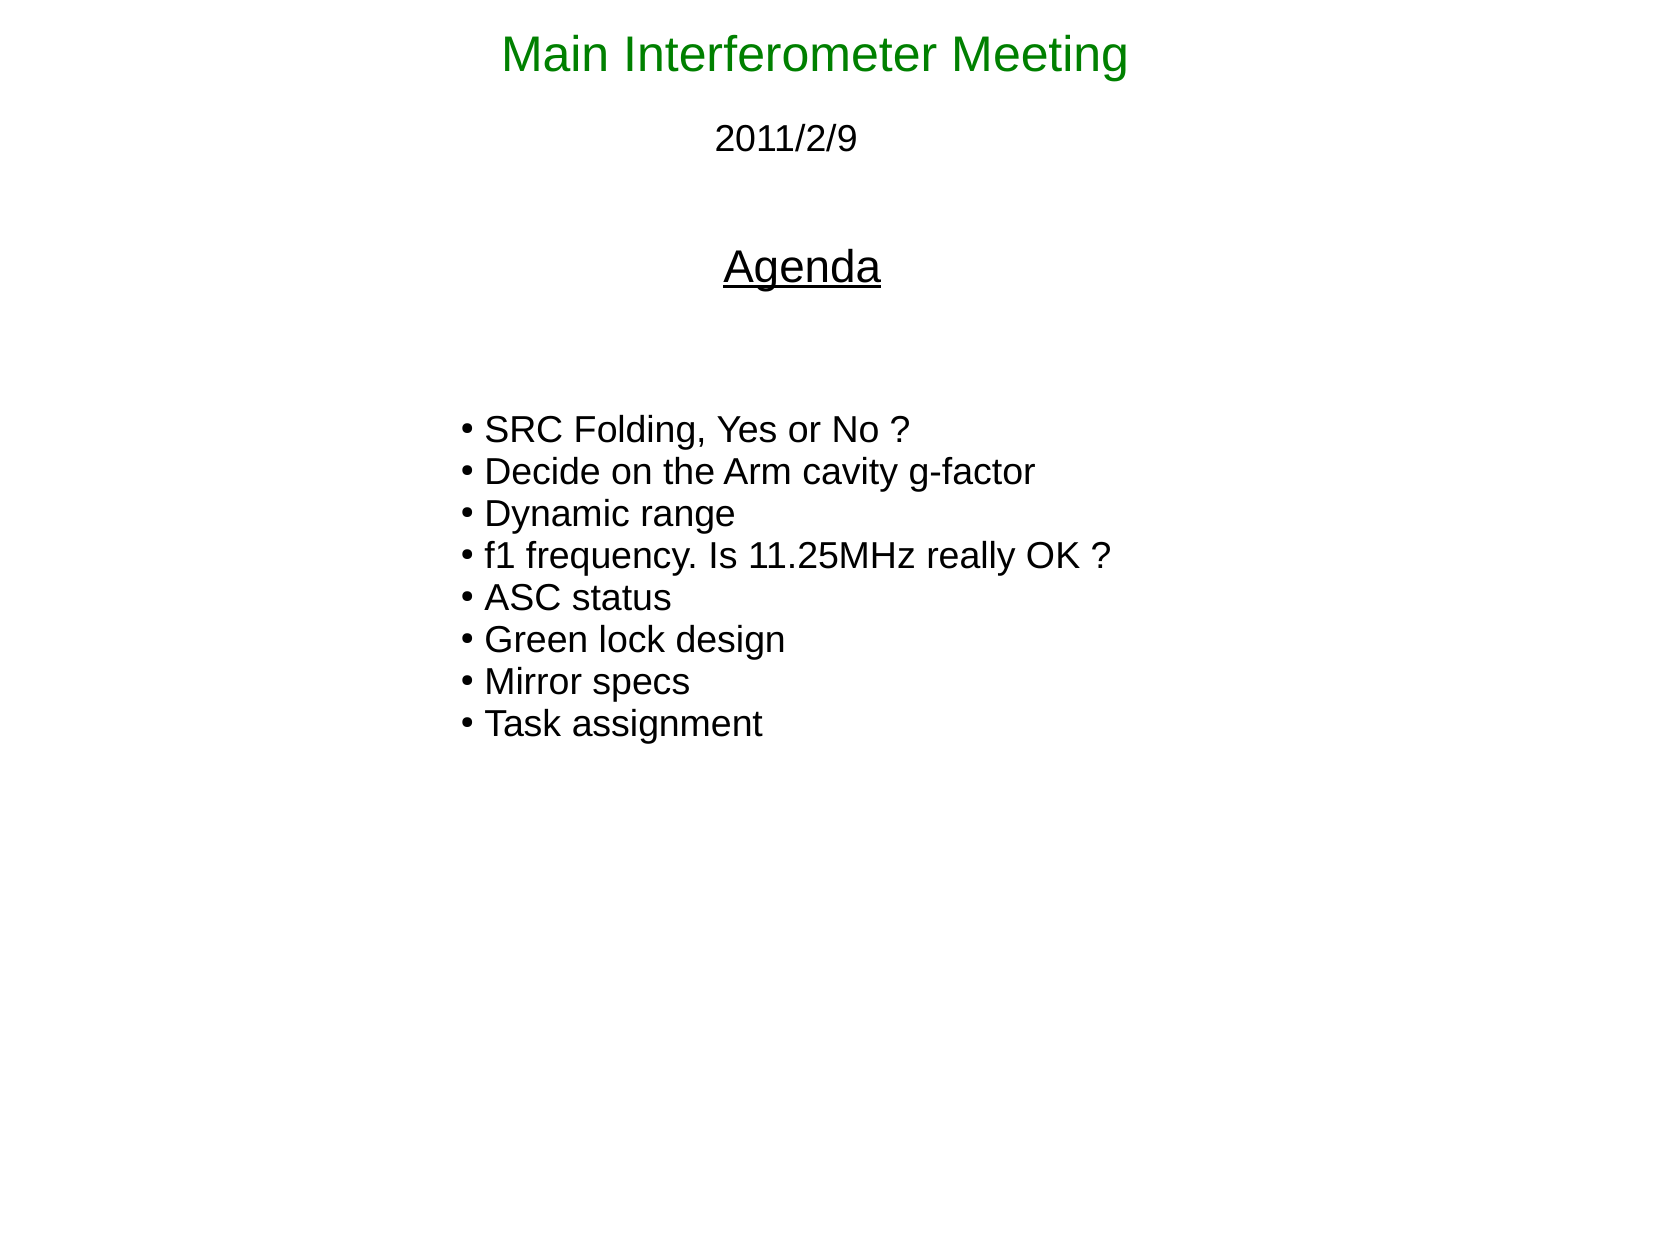

Main Interferometer Meeting
2011/2/9
Agenda
 SRC Folding, Yes or No ?
 Decide on the Arm cavity g-factor
 Dynamic range
 f1 frequency. Is 11.25MHz really OK ?
 ASC status
 Green lock design
 Mirror specs
 Task assignment